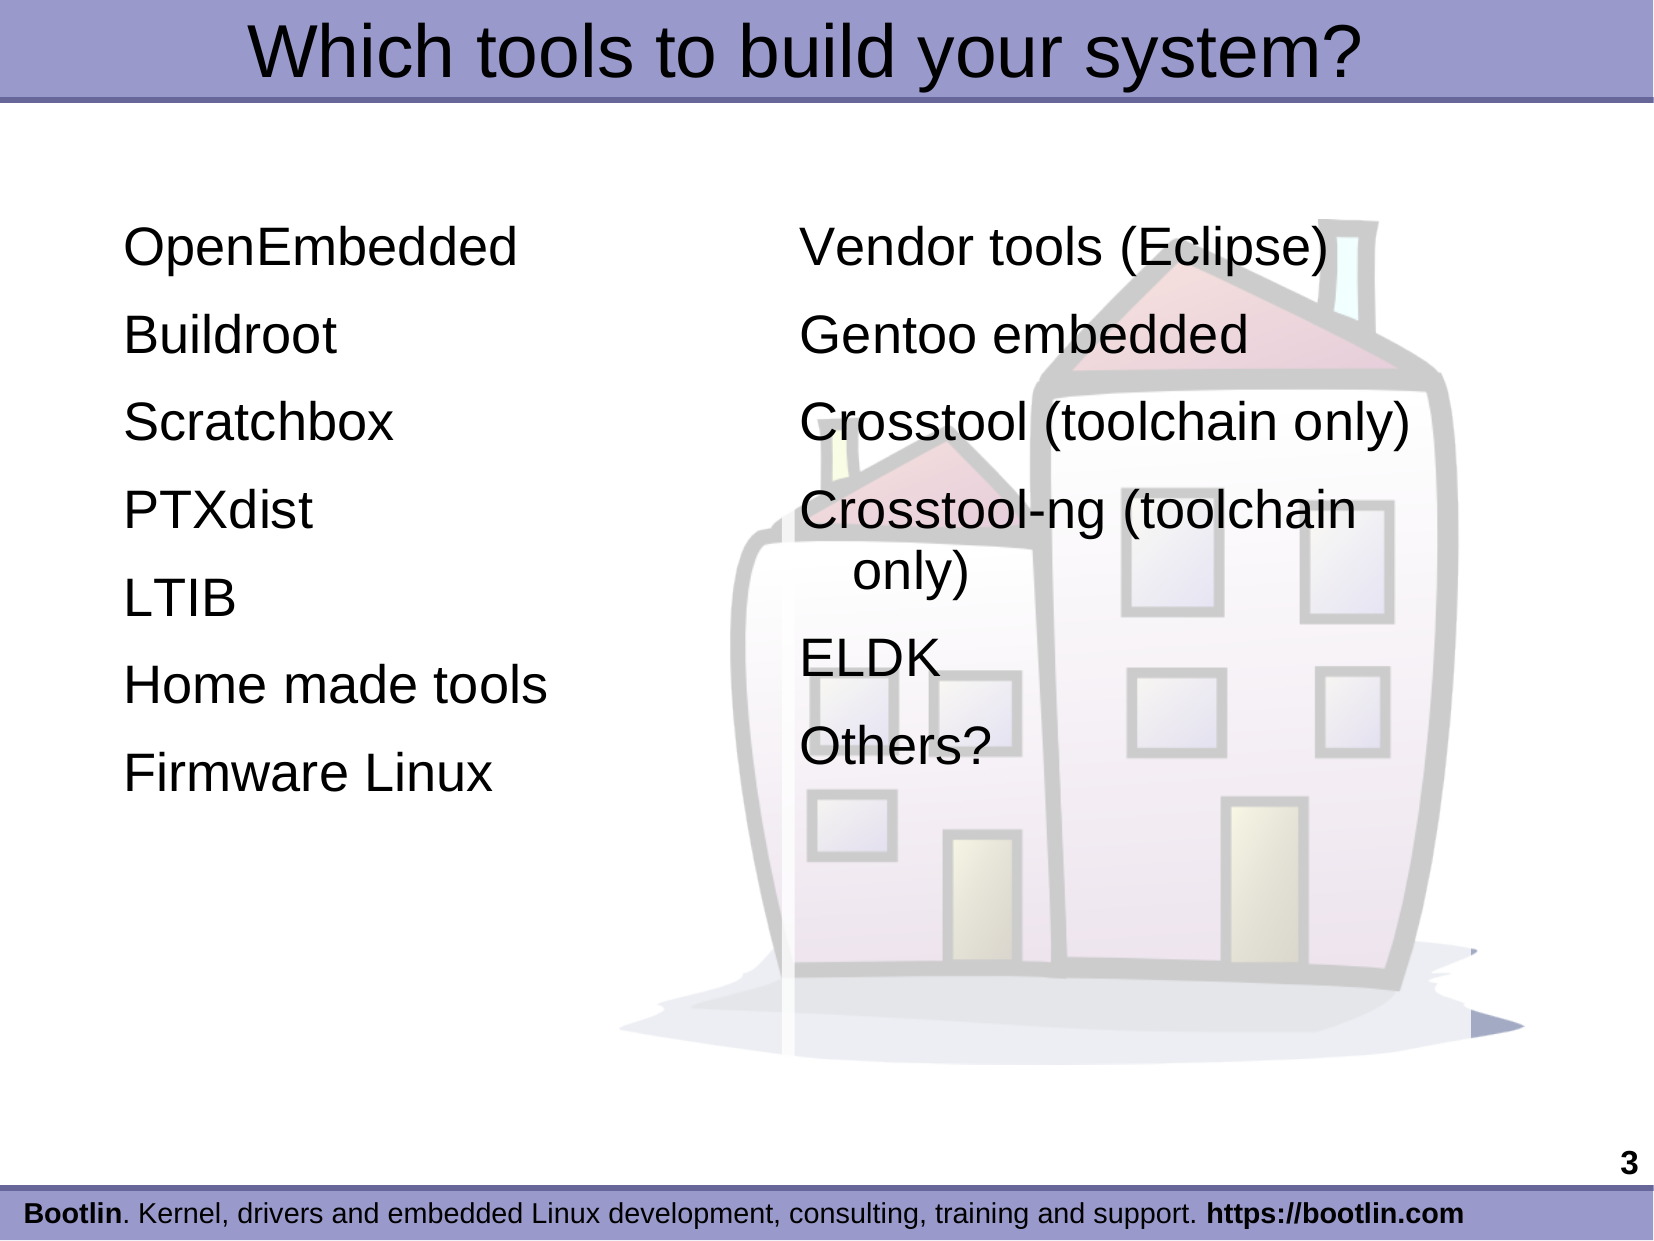

# Which tools to build your system?
OpenEmbedded
Buildroot
Scratchbox
PTXdist
LTIB
Home made tools
Firmware Linux
Vendor tools (Eclipse)
Gentoo embedded
Crosstool (toolchain only)
Crosstool-ng (toolchain only)
ELDK
Others?